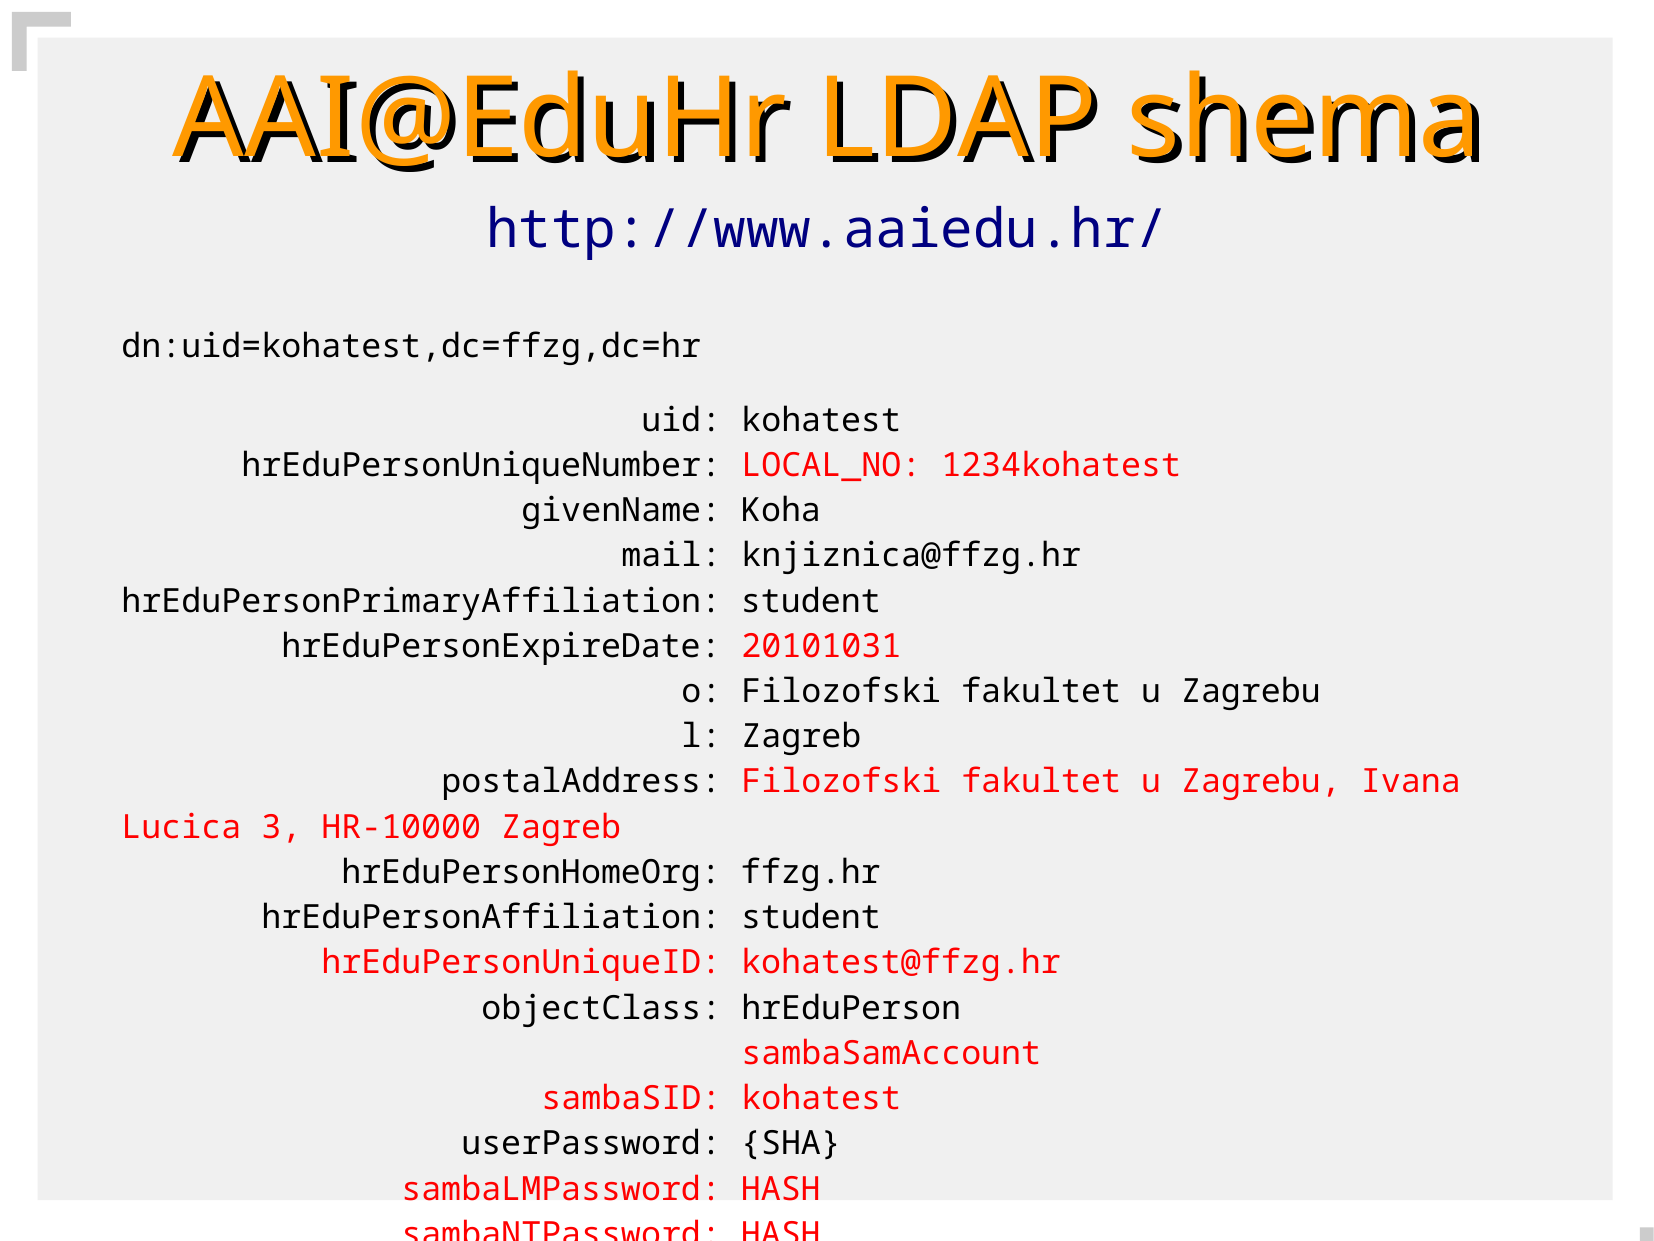

# AAI@EduHr LDAP shema http://www.aaiedu.hr/
dn:uid=kohatest,dc=ffzg,dc=hr
 uid: kohatest
 hrEduPersonUniqueNumber: LOCAL_NO: 1234kohatest
 givenName: Koha
 mail: knjiznica@ffzg.hr
hrEduPersonPrimaryAffiliation: student
 hrEduPersonExpireDate: 20101031
 o: Filozofski fakultet u Zagrebu
 l: Zagreb
 postalAddress: Filozofski fakultet u Zagrebu, Ivana Lucica 3, HR-10000 Zagreb
 hrEduPersonHomeOrg: ffzg.hr
 hrEduPersonAffiliation: student
 hrEduPersonUniqueID: kohatest@ffzg.hr
 objectClass: hrEduPerson
 sambaSamAccount
 sambaSID: kohatest
 userPassword: {SHA}
 sambaLMPassword: HASH
 sambaNTPassword: HASH
 cn: Koha Testičić Probišić Đž
 sn: Testičić Probišić Đž